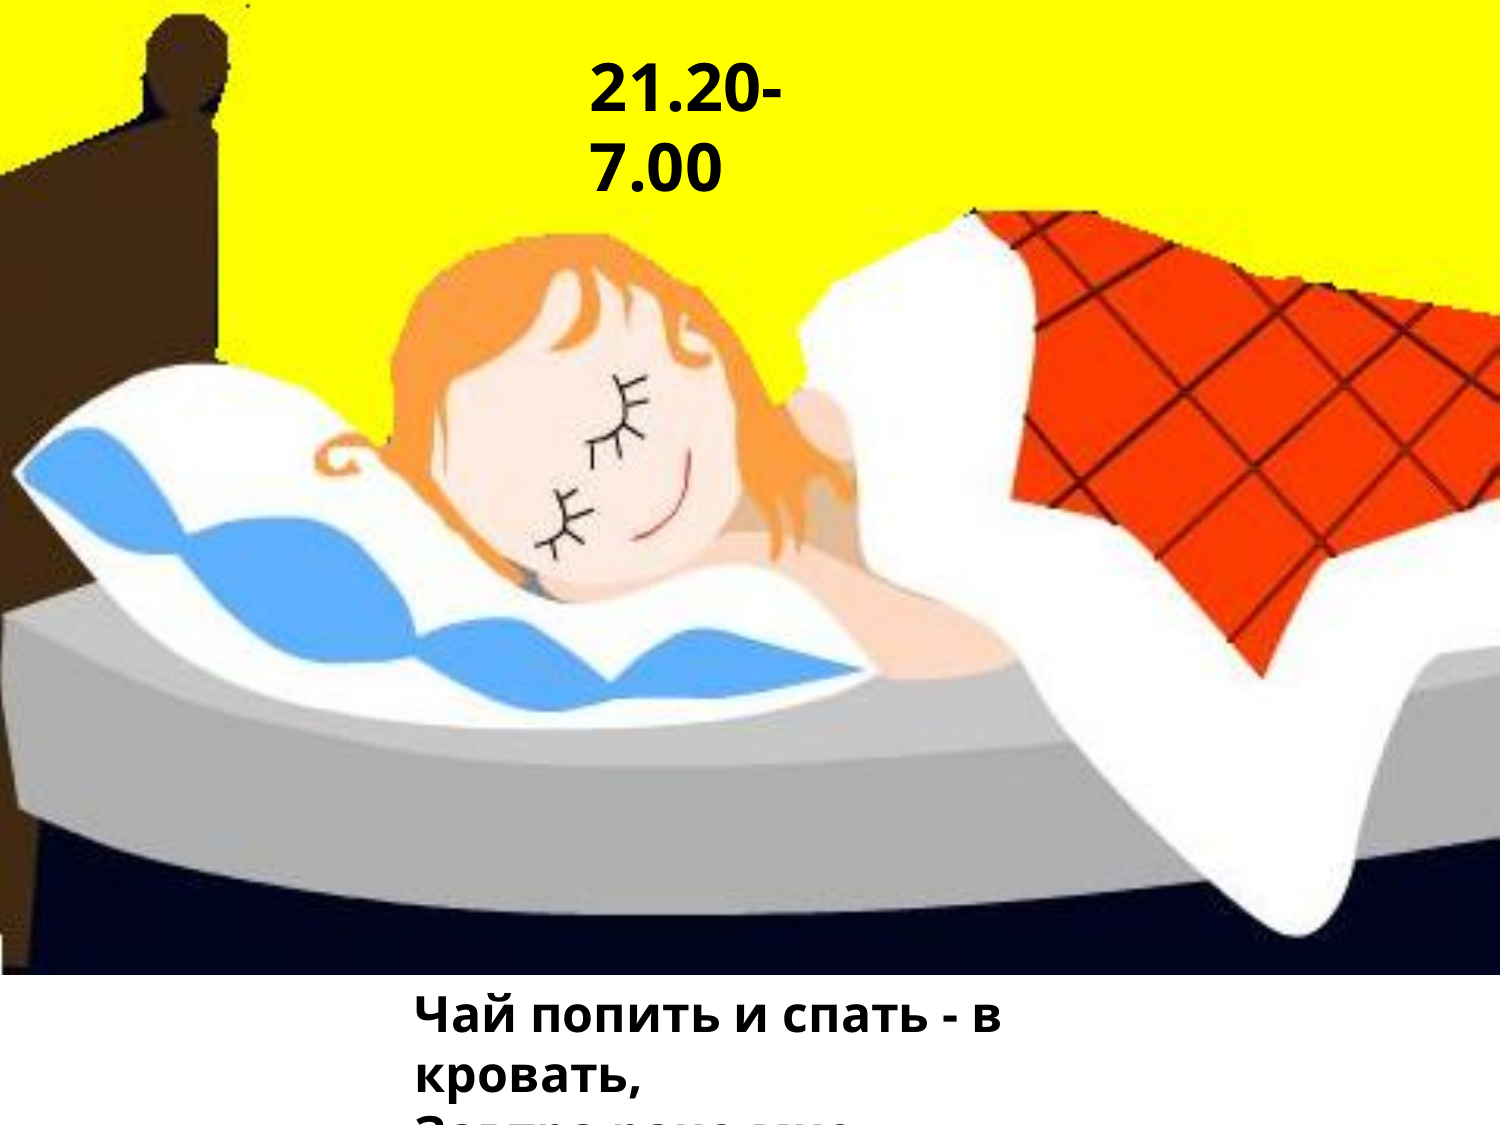

21.20-7.00
Чай попить и спать - в кровать,
Завтра рано мне вставать!